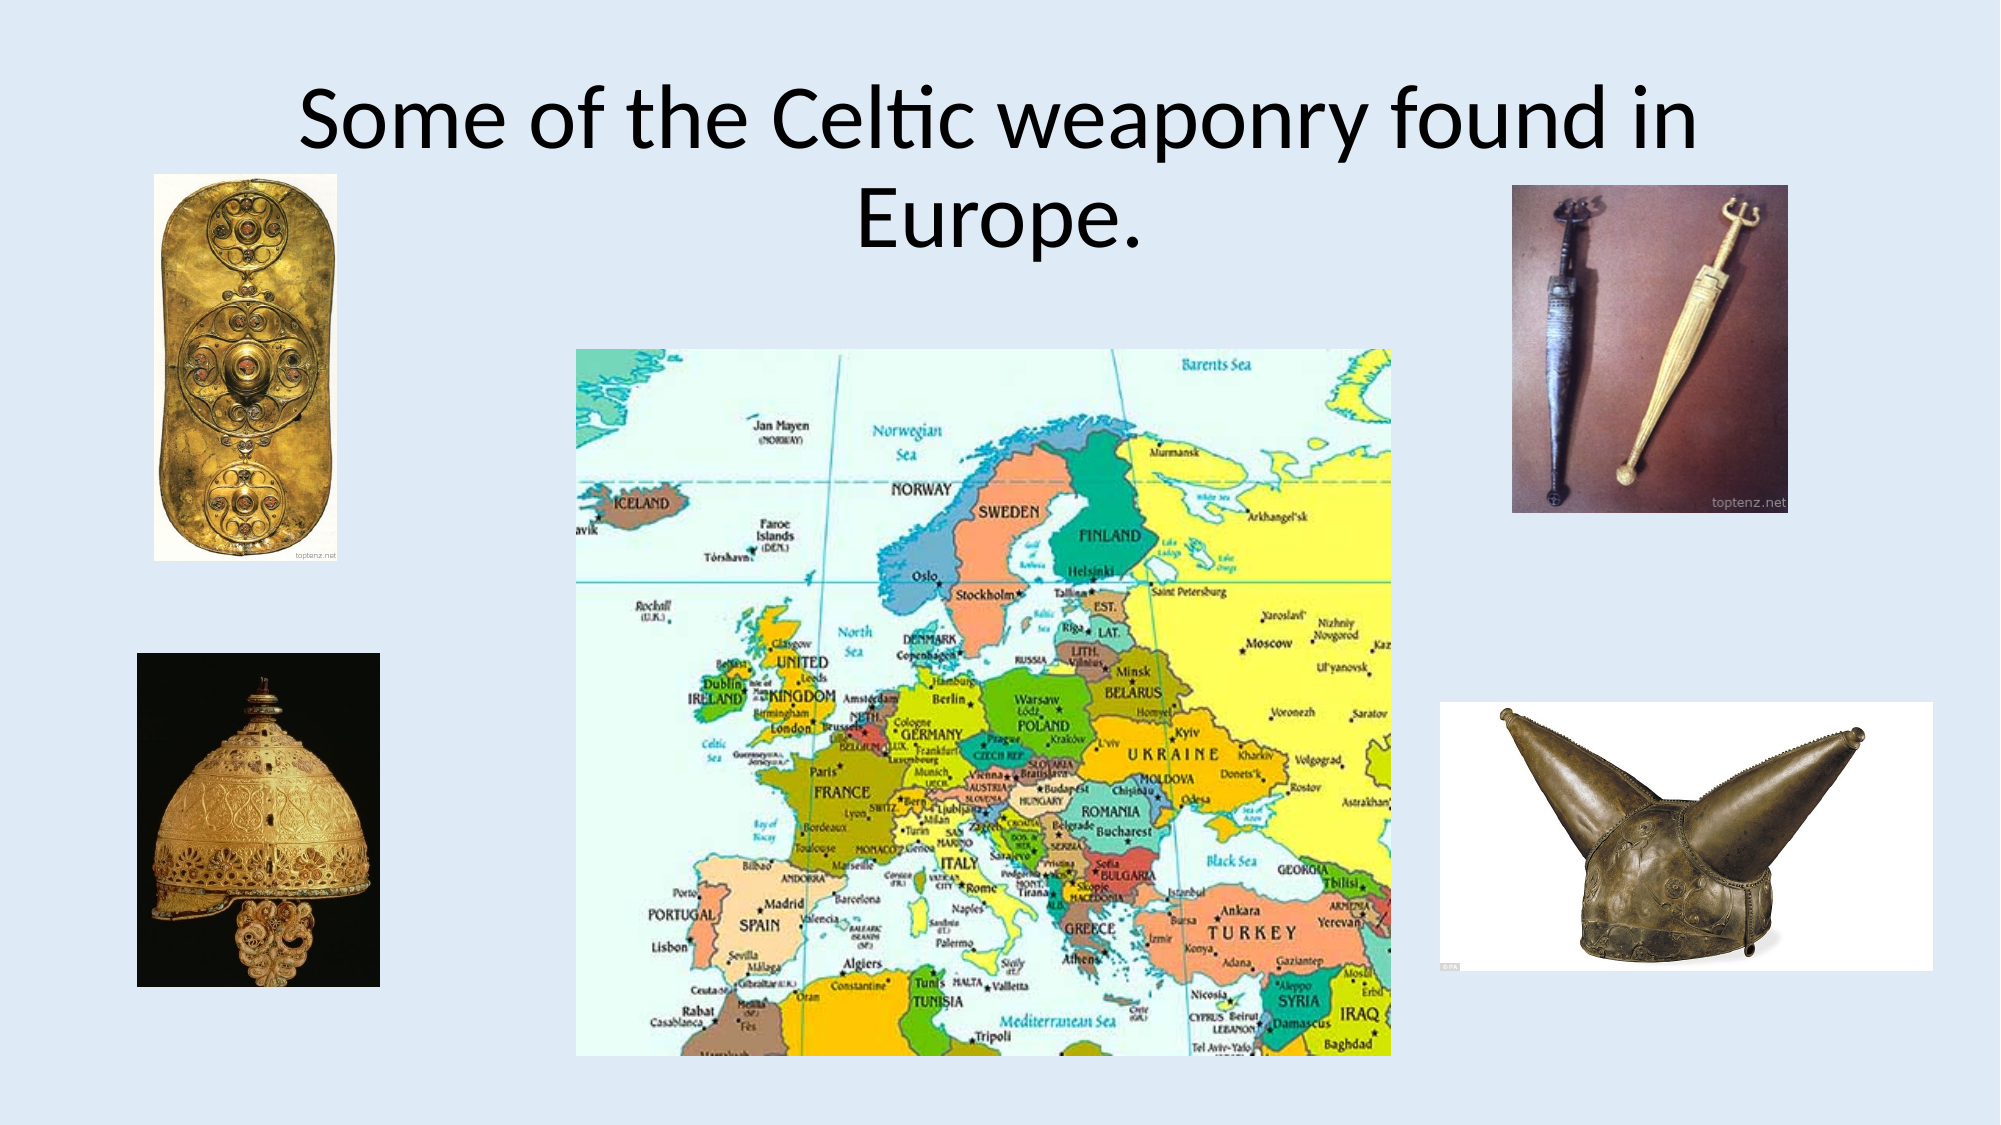

# Some of the Celtic weaponry found in Europe.